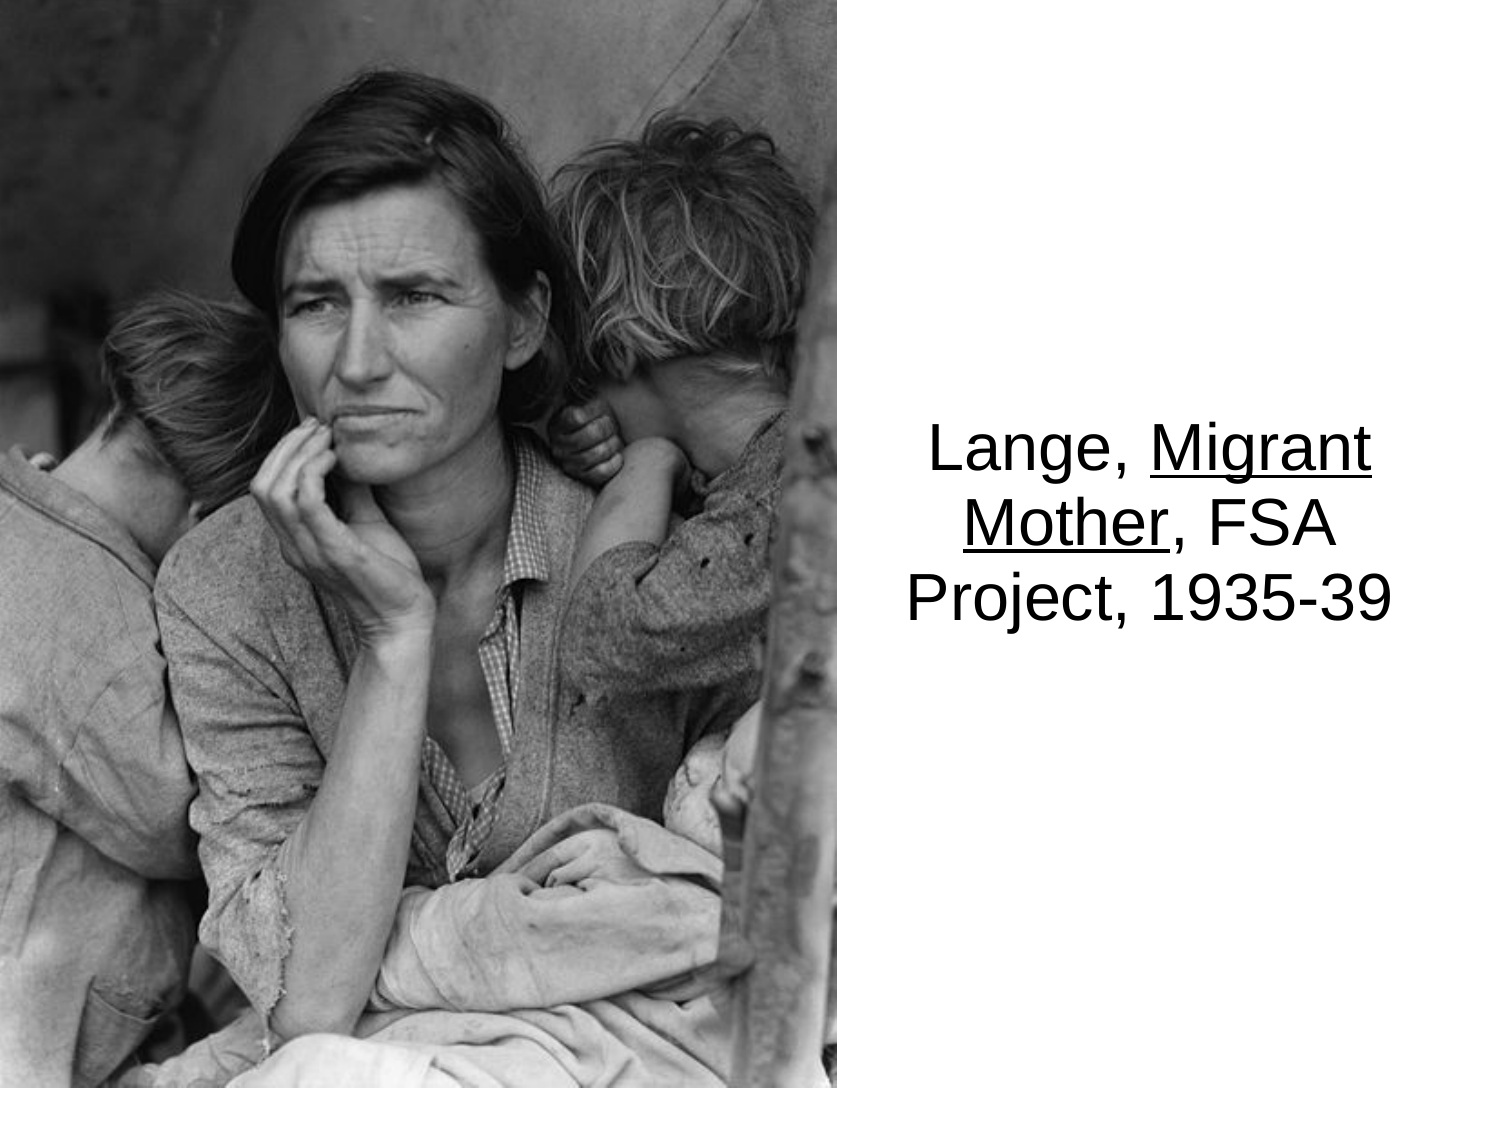

# Lange, Migrant Mother, FSA Project, 1935-39